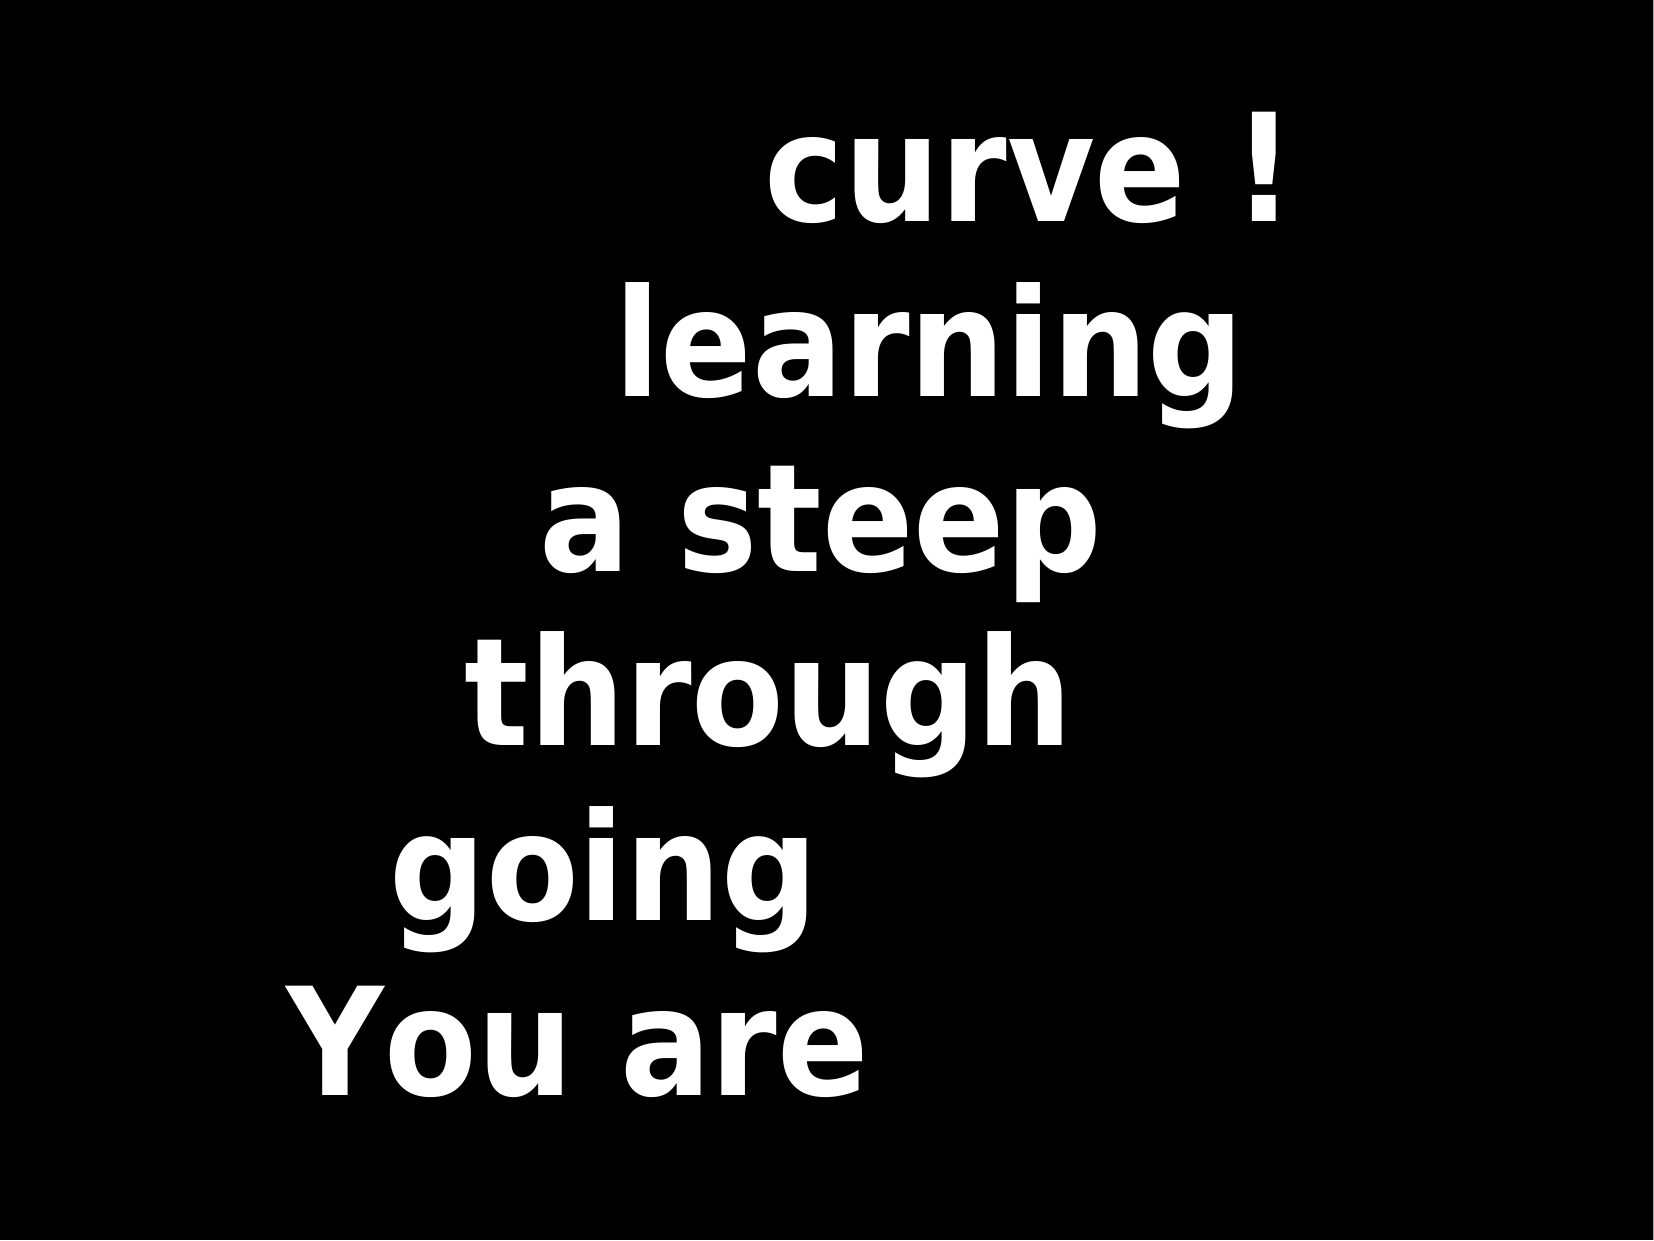

curve !
						learning
					a steep
				through
			going
	 You are